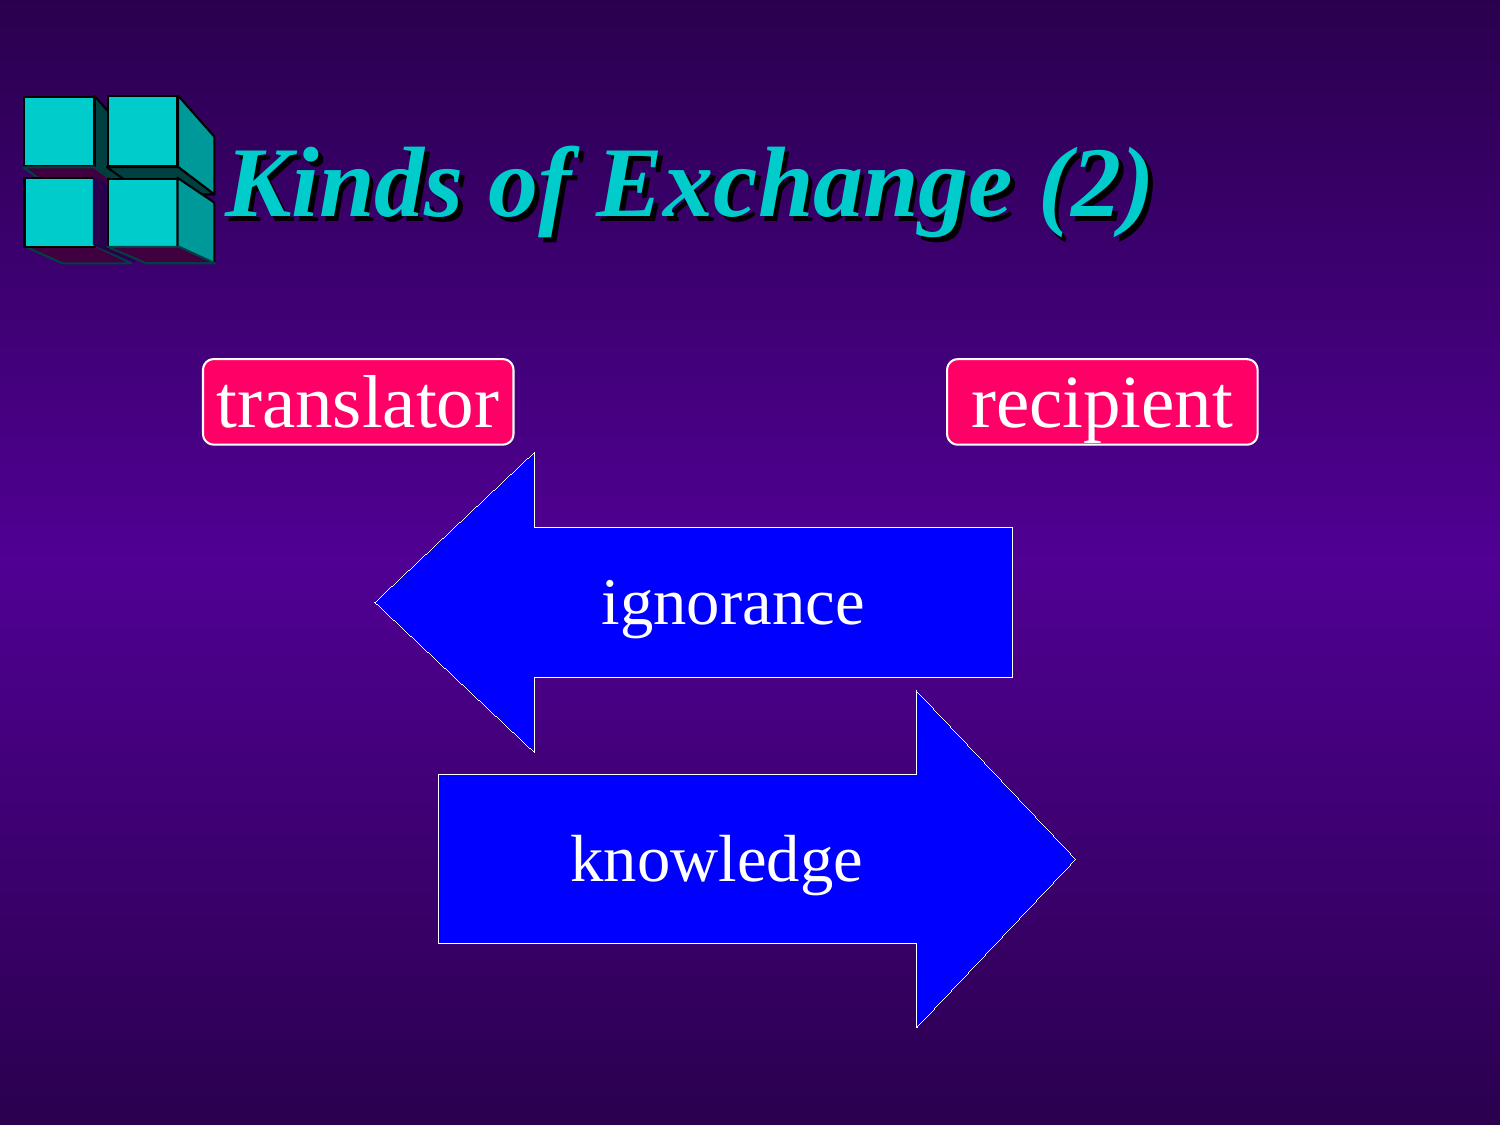

# Kinds of Exchange (2)
translator
recipient
ignorance
knowledge